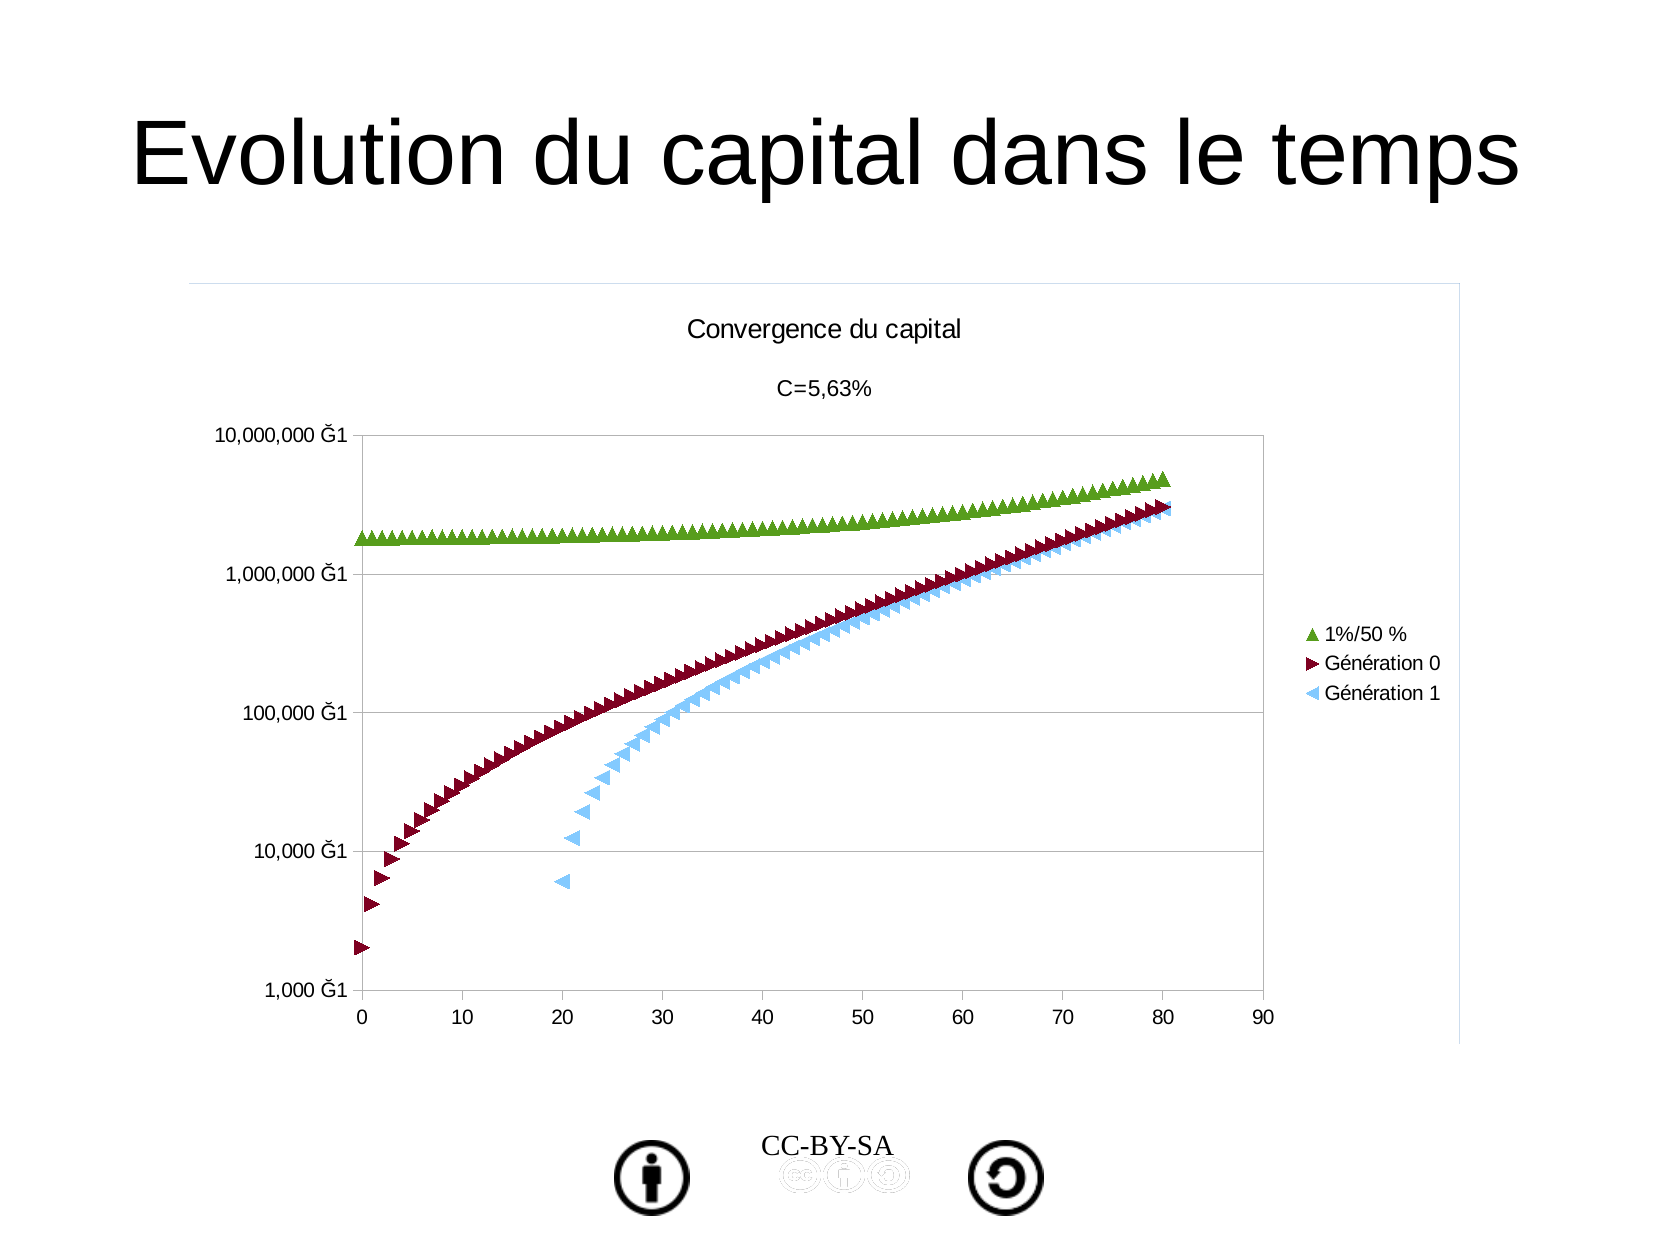

# Evolution du capital dans le temps
### Chart: Convergence du capital
C=5,63%
| Category | 1%/50 % | Génération 0 | Génération 1 |
|---|---|---|---|